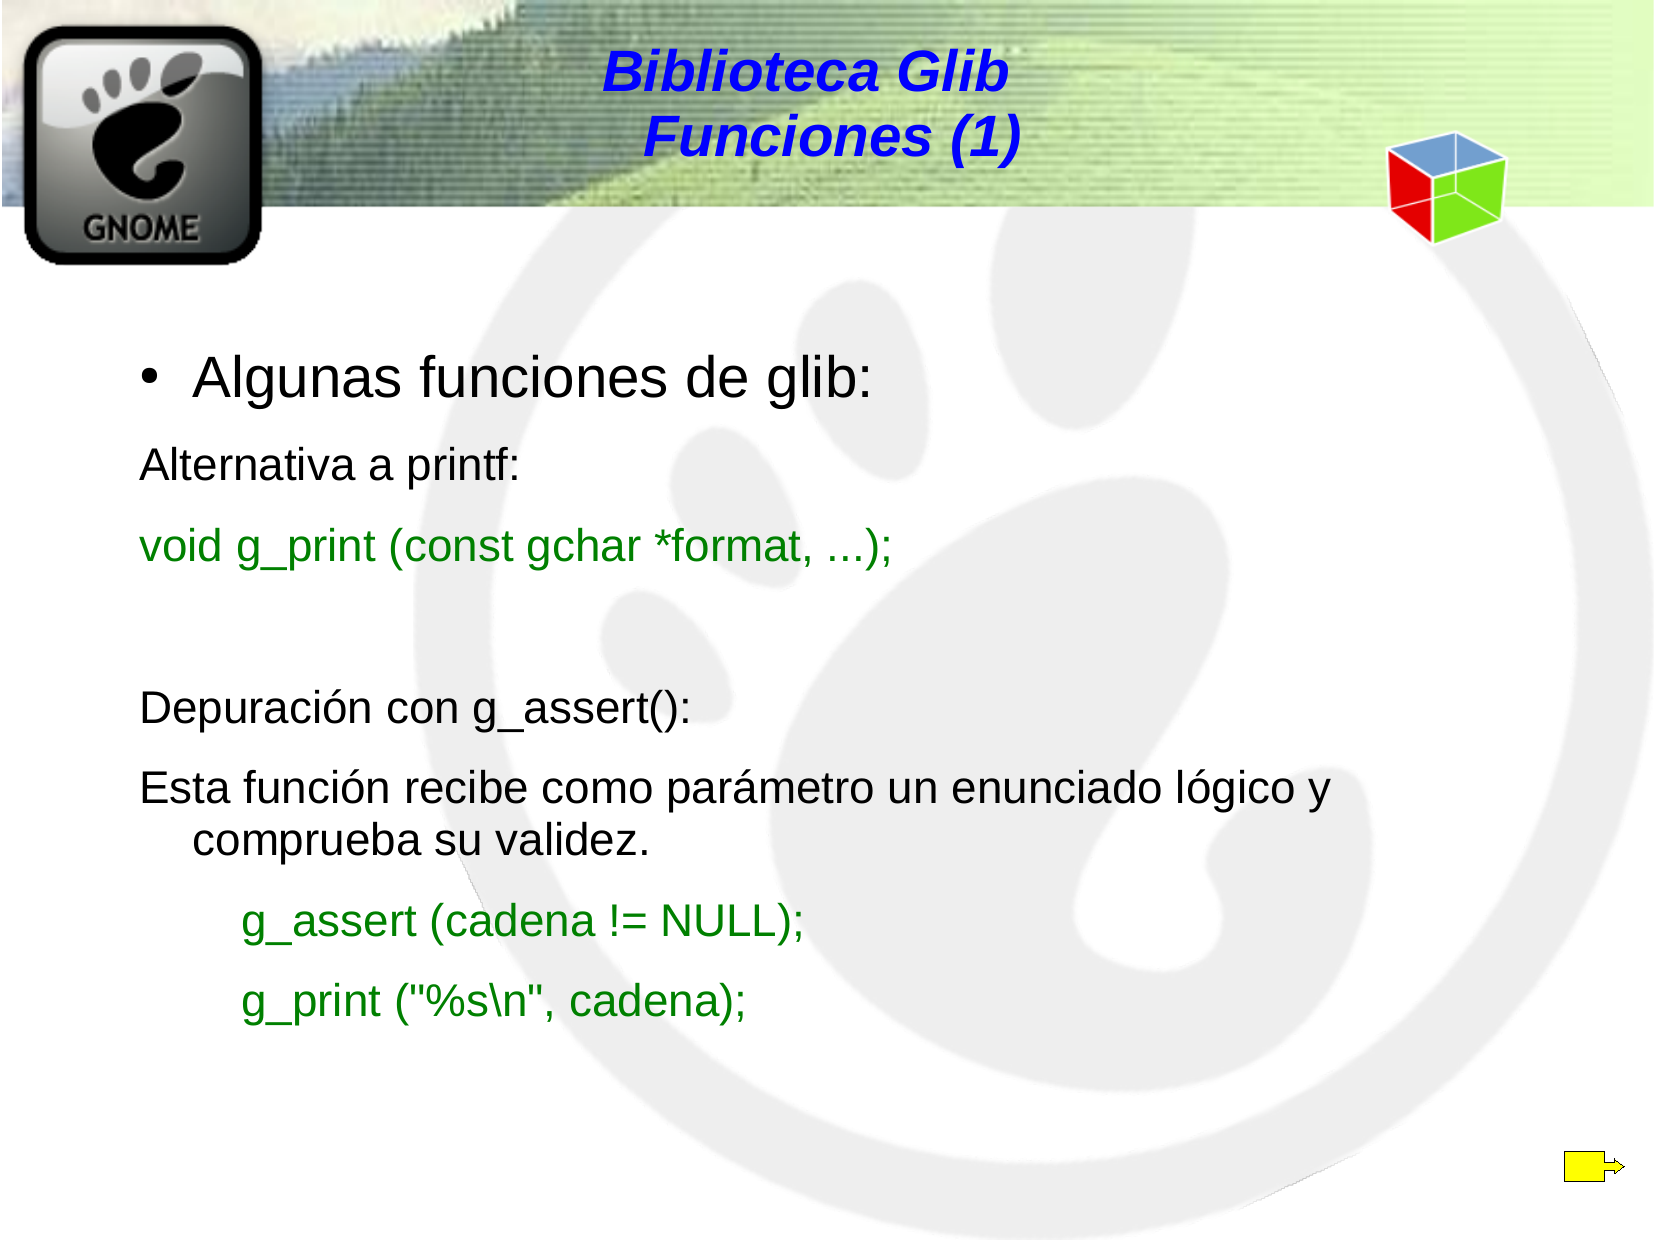

# Biblioteca Glib Funciones (1)
Algunas funciones de glib:
Alternativa a printf:
void g_print (const gchar *format, ...);
Depuración con g_assert():
Esta función recibe como parámetro un enunciado lógico y comprueba su validez.
 g_assert (cadena != NULL);
 g_print ("%s\n", cadena);